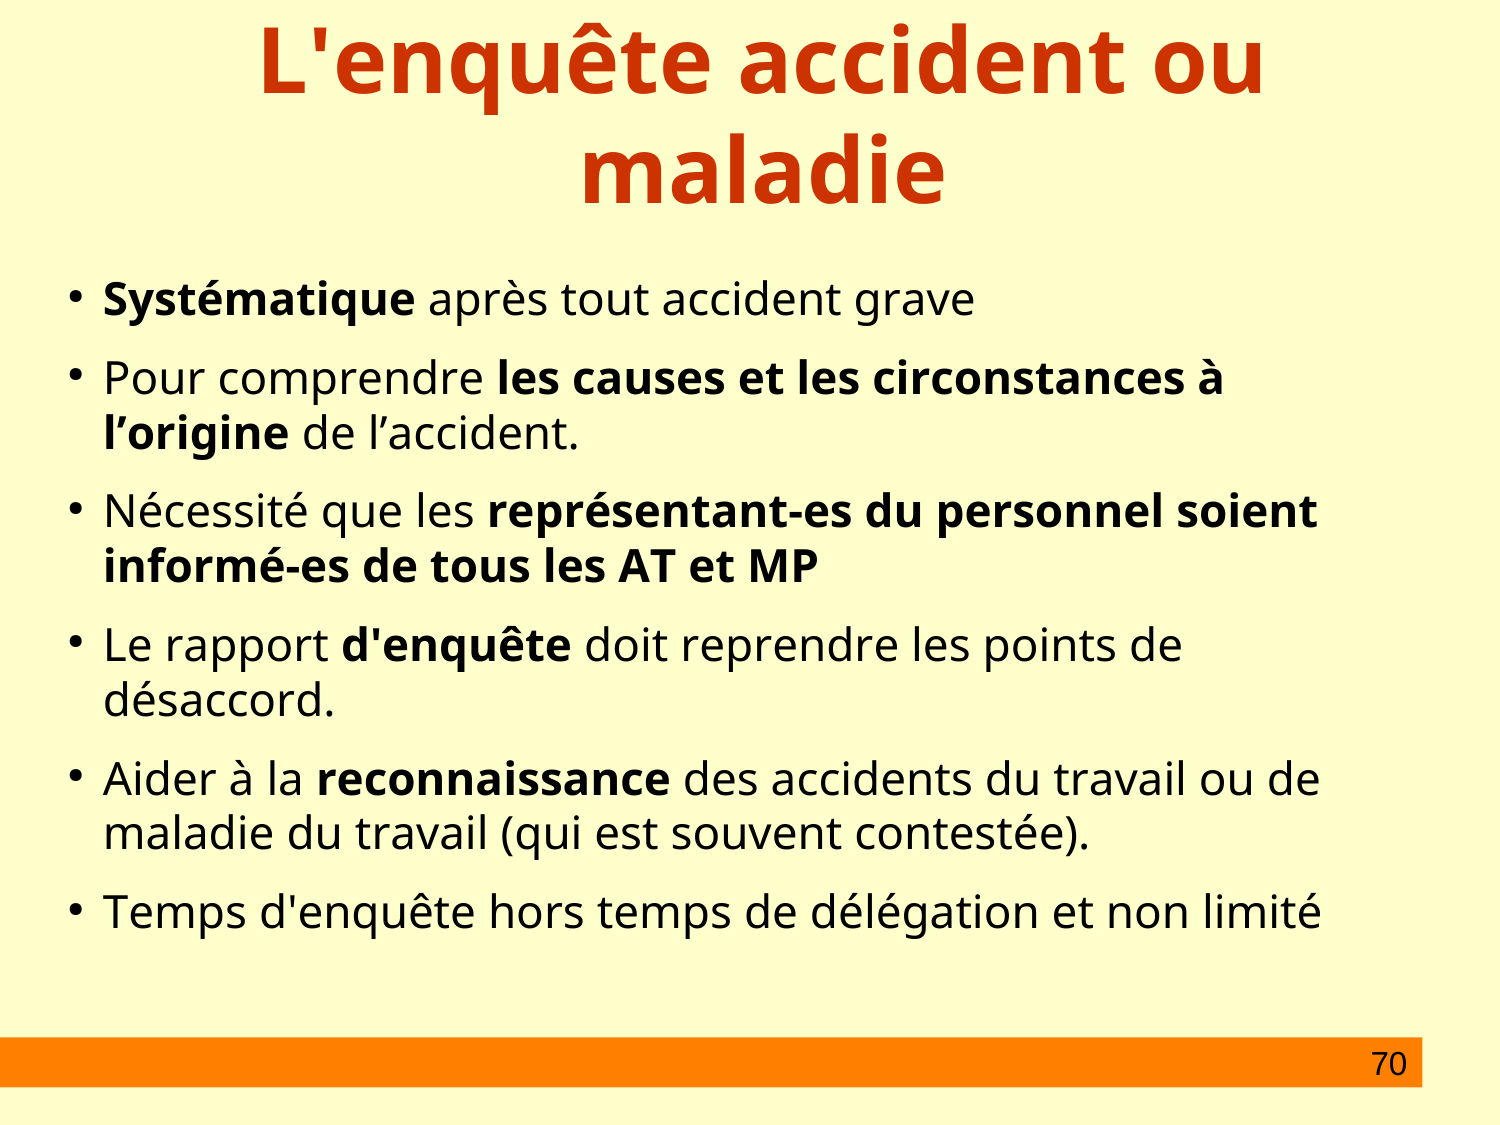

# L'enquête accident ou maladie
Systématique après tout accident grave
Pour comprendre les causes et les circonstances à l’origine de l’accident.
Nécessité que les représentant-es du personnel soient informé-es de tous les AT et MP
Le rapport d'enquête doit reprendre les points de désaccord.
Aider à la reconnaissance des accidents du travail ou de maladie du travail (qui est souvent contestée).
Temps d'enquête hors temps de délégation et non limité